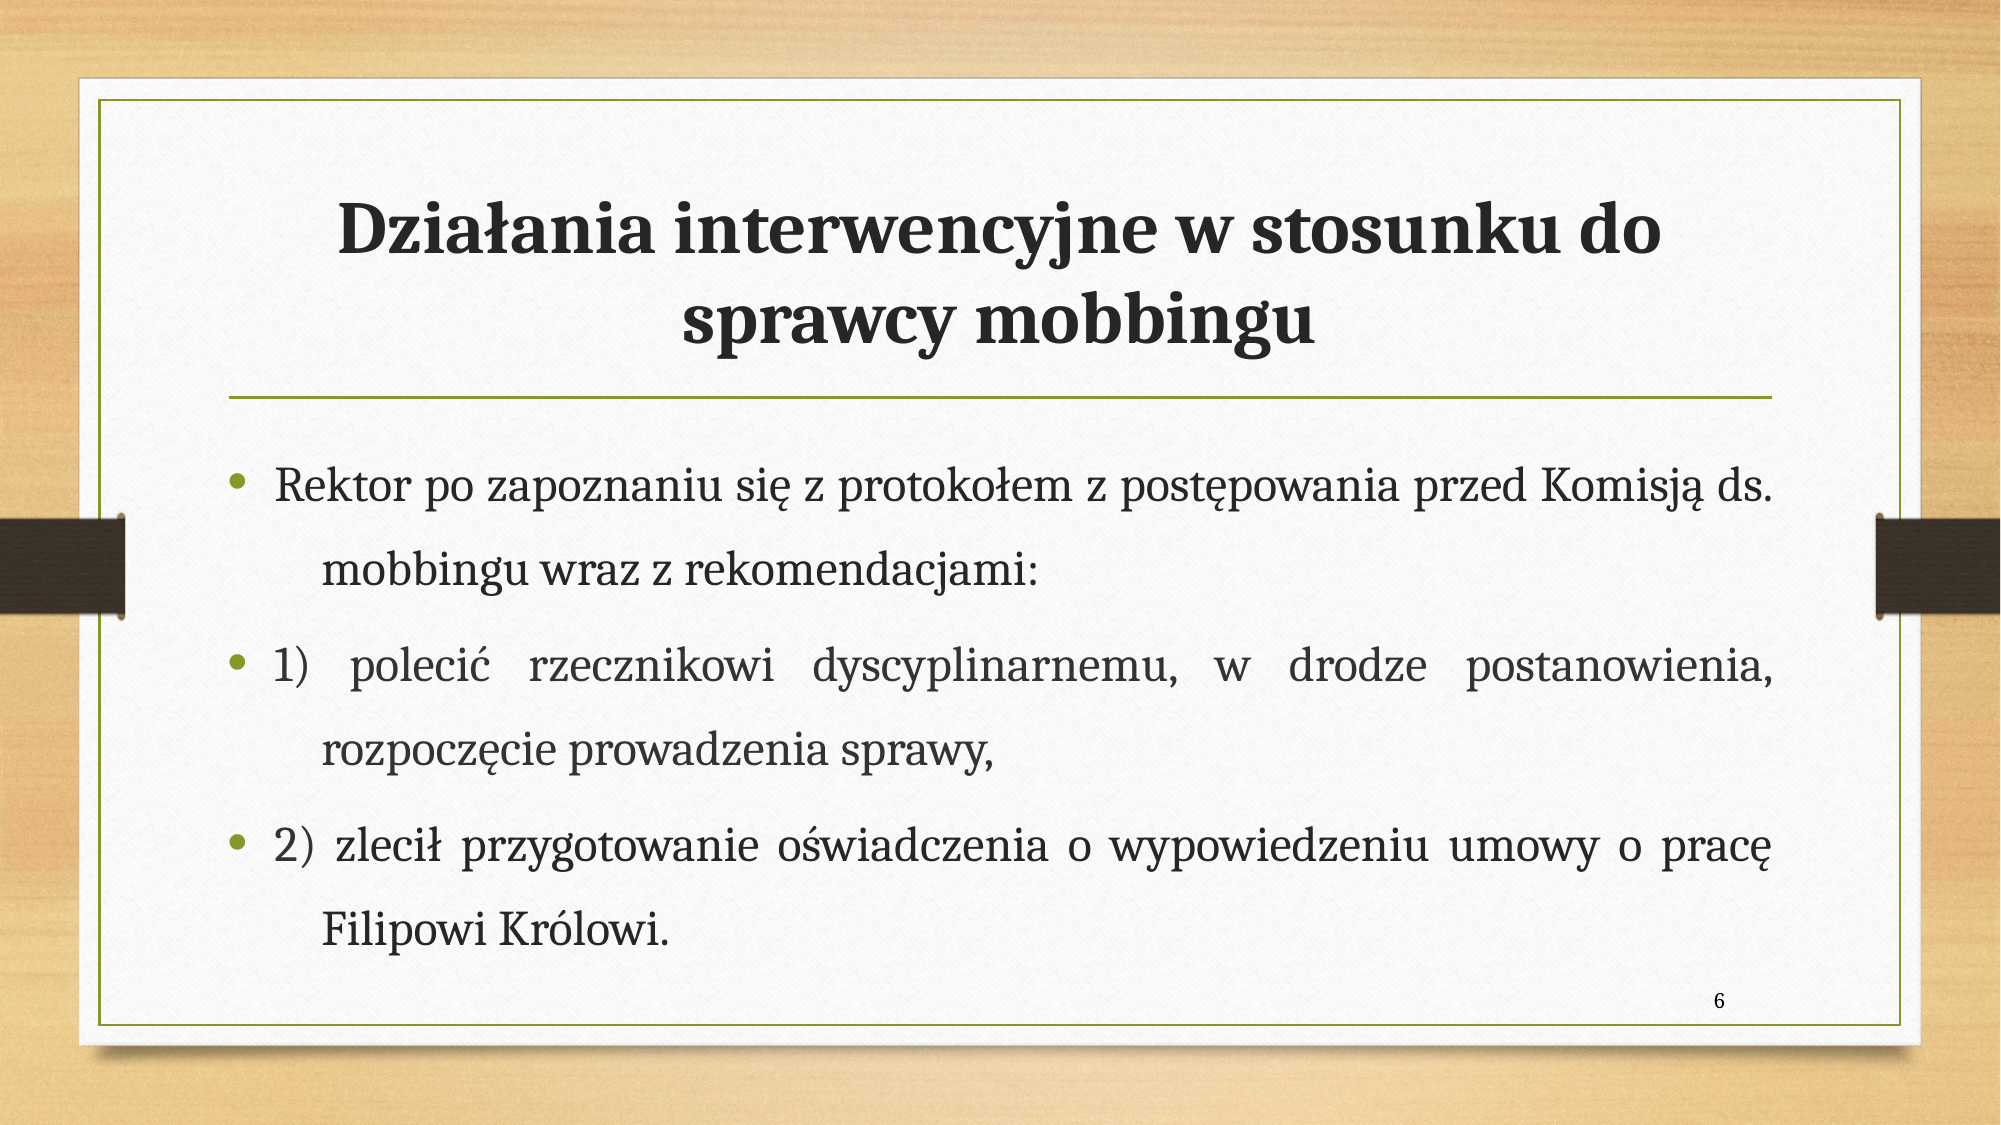

# Działania interwencyjne w stosunku do sprawcy mobbingu
Rektor po zapoznaniu się z protokołem z postępowania przed Komisją ds. mobbingu wraz z rekomendacjami:
1) polecić rzecznikowi dyscyplinarnemu, w drodze postanowienia, rozpoczęcie prowadzenia sprawy,
2) zlecił przygotowanie oświadczenia o wypowiedzeniu umowy o pracę Filipowi Królowi.